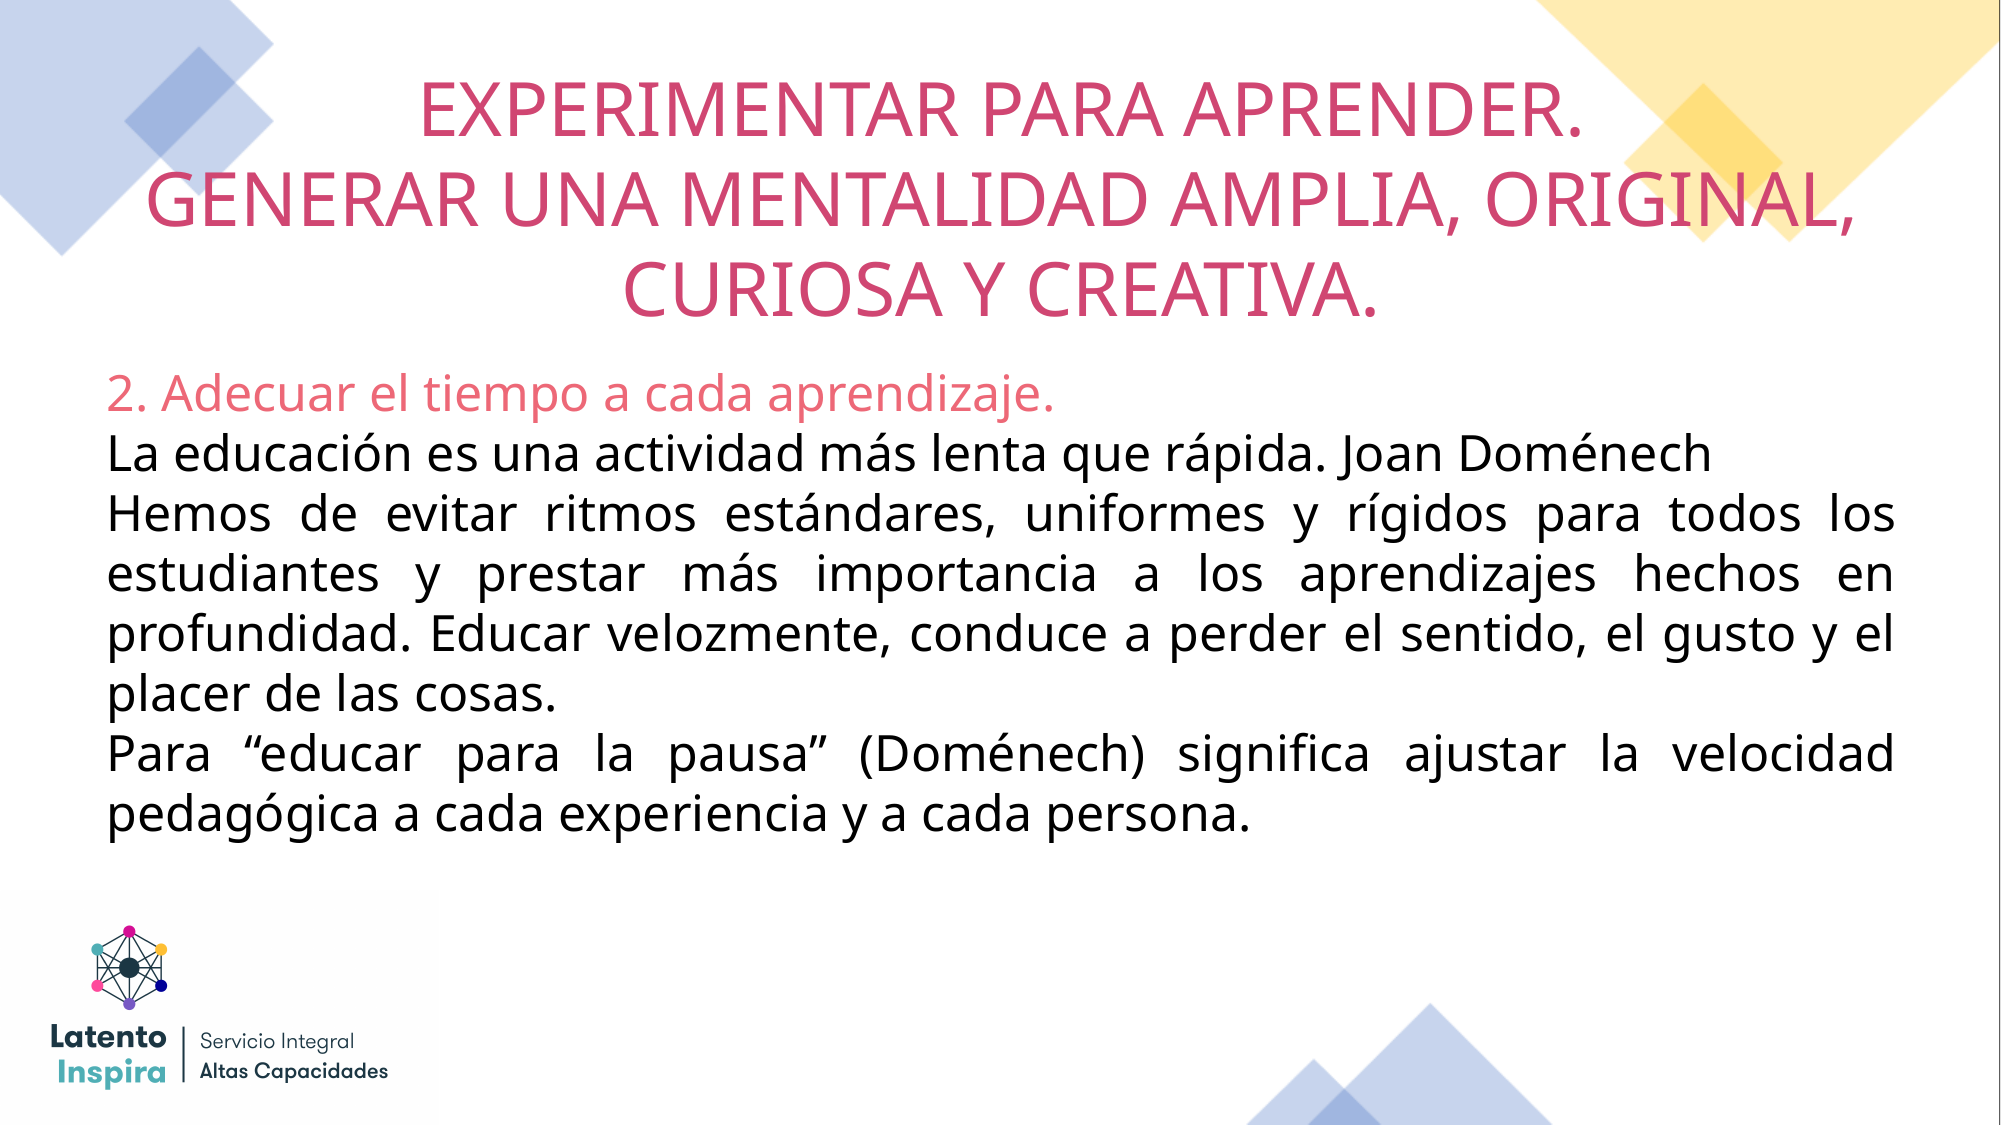

EXPERIMENTAR PARA APRENDER.
GENERAR UNA MENTALIDAD AMPLIA, ORIGINAL, CURIOSA Y CREATIVA.
2. Adecuar el tiempo a cada aprendizaje.
La educación es una actividad más lenta que rápida. Joan Doménech
Hemos de evitar ritmos estándares, uniformes y rígidos para todos los estudiantes y prestar más importancia a los aprendizajes hechos en profundidad. Educar velozmente, conduce a perder el sentido, el gusto y el placer de las cosas.
Para “educar para la pausa” (Doménech) significa ajustar la velocidad pedagógica a cada experiencia y a cada persona.